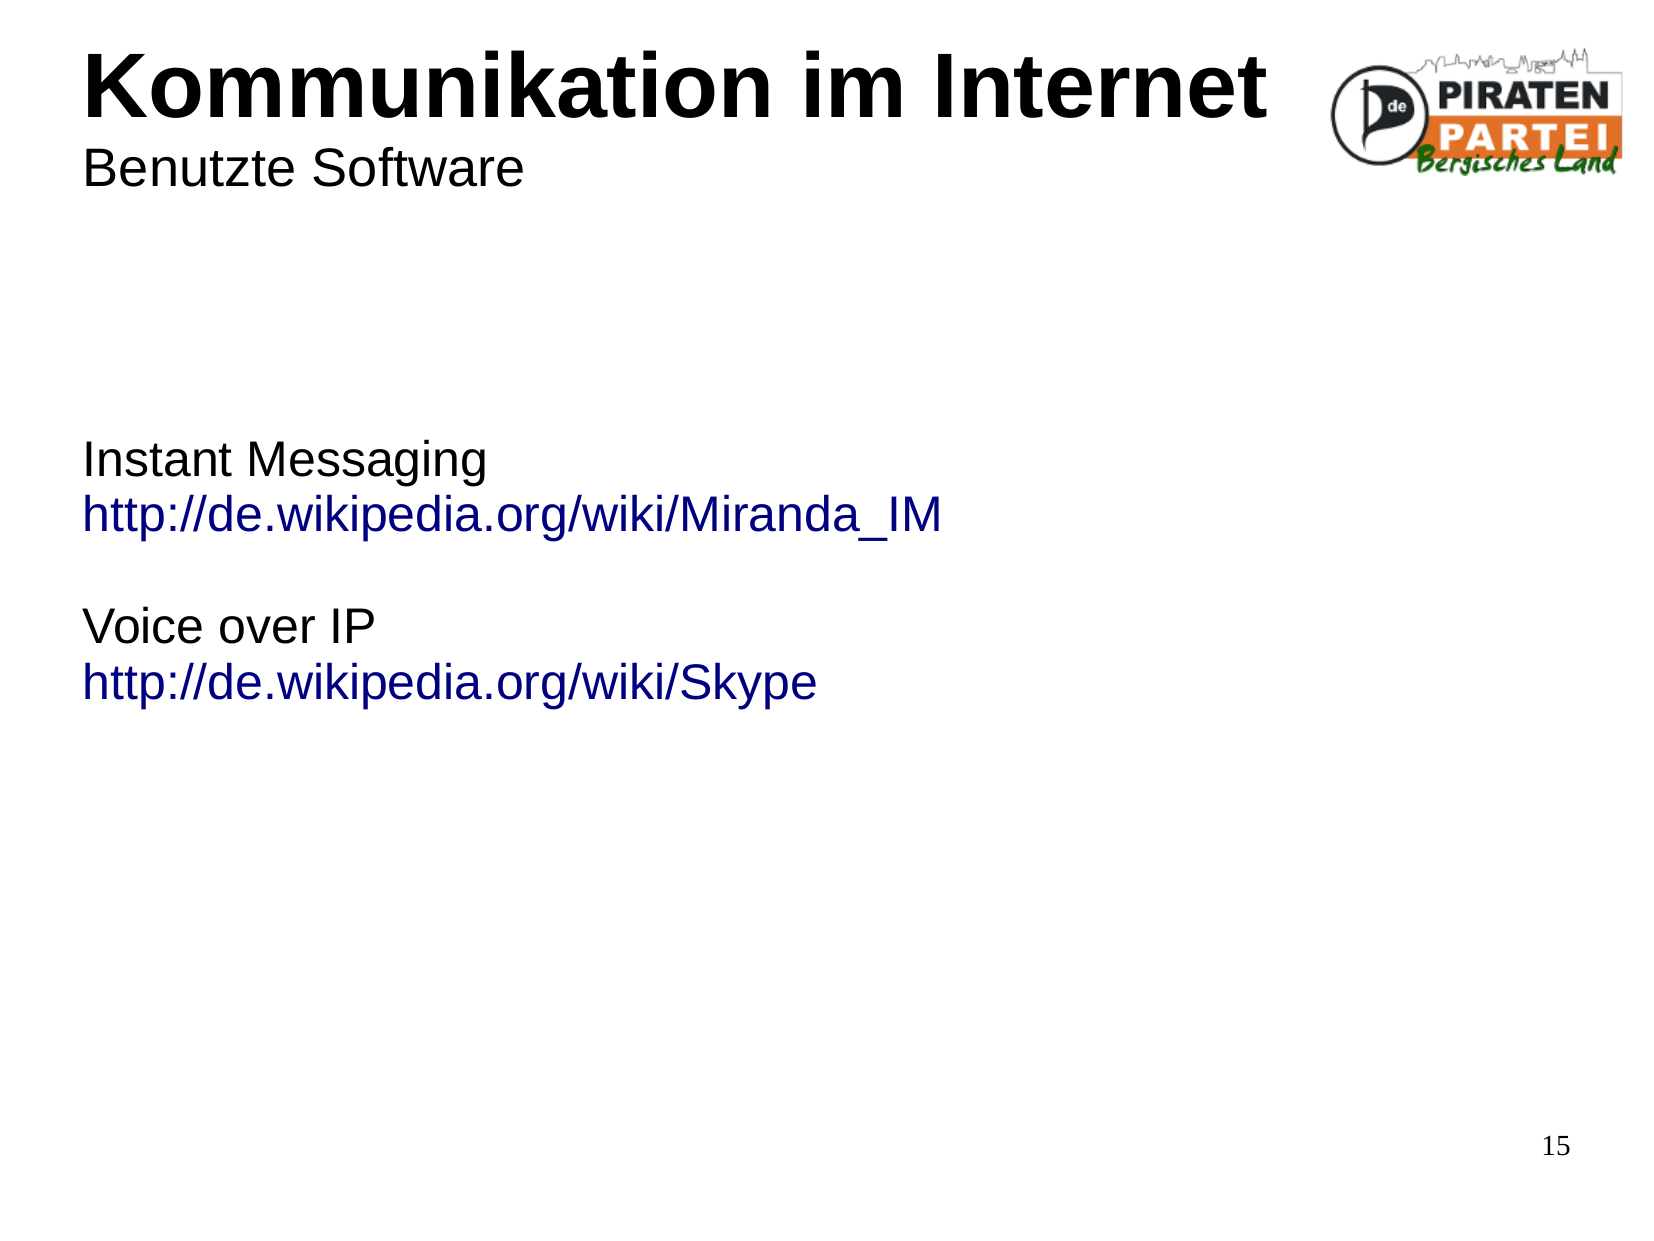

# Kommunikation im Internet Benutzte Software
Instant Messaging
http://de.wikipedia.org/wiki/Miranda_IM
Voice over IP
http://de.wikipedia.org/wiki/Skype
15